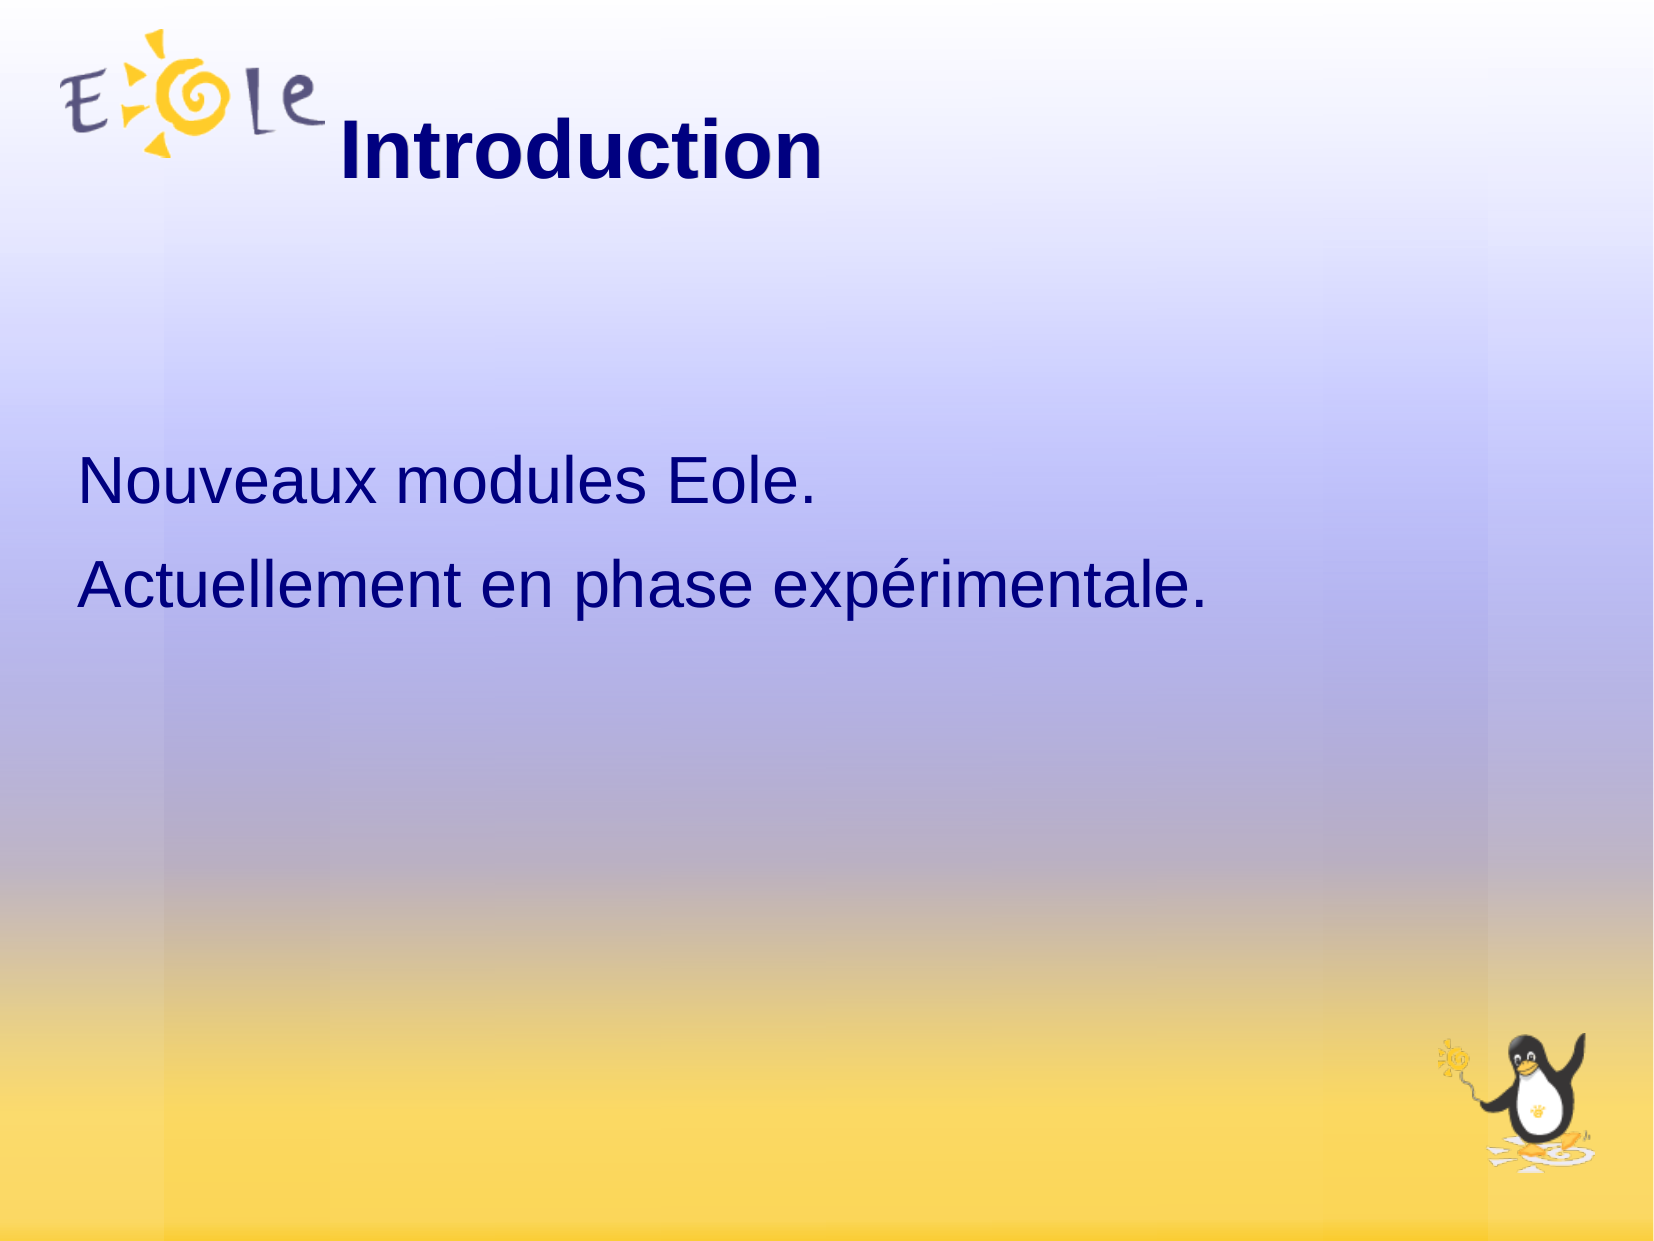

Introduction
# Nouveaux modules Eole.
 Actuellement en phase expérimentale.